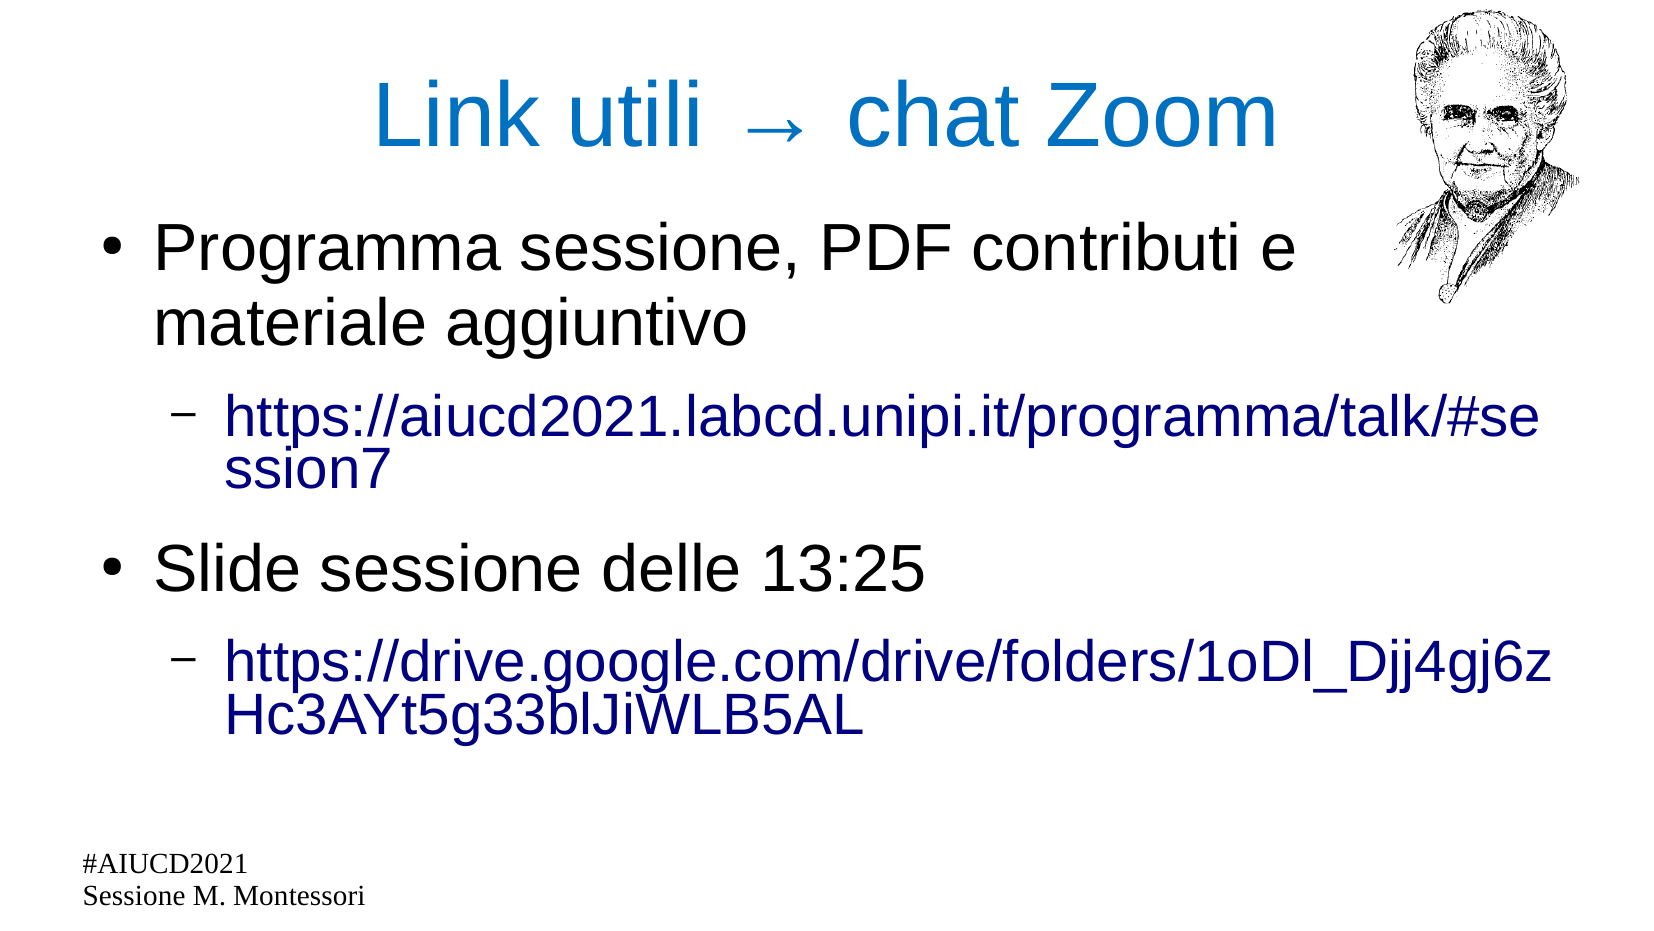

# Link utili → chat Zoom
Programma sessione, PDF contributi e materiale aggiuntivo
https://aiucd2021.labcd.unipi.it/programma/talk/#session7
Slide sessione delle 13:25
https://drive.google.com/drive/folders/1oDl_Djj4gj6zHc3AYt5g33blJiWLB5AL